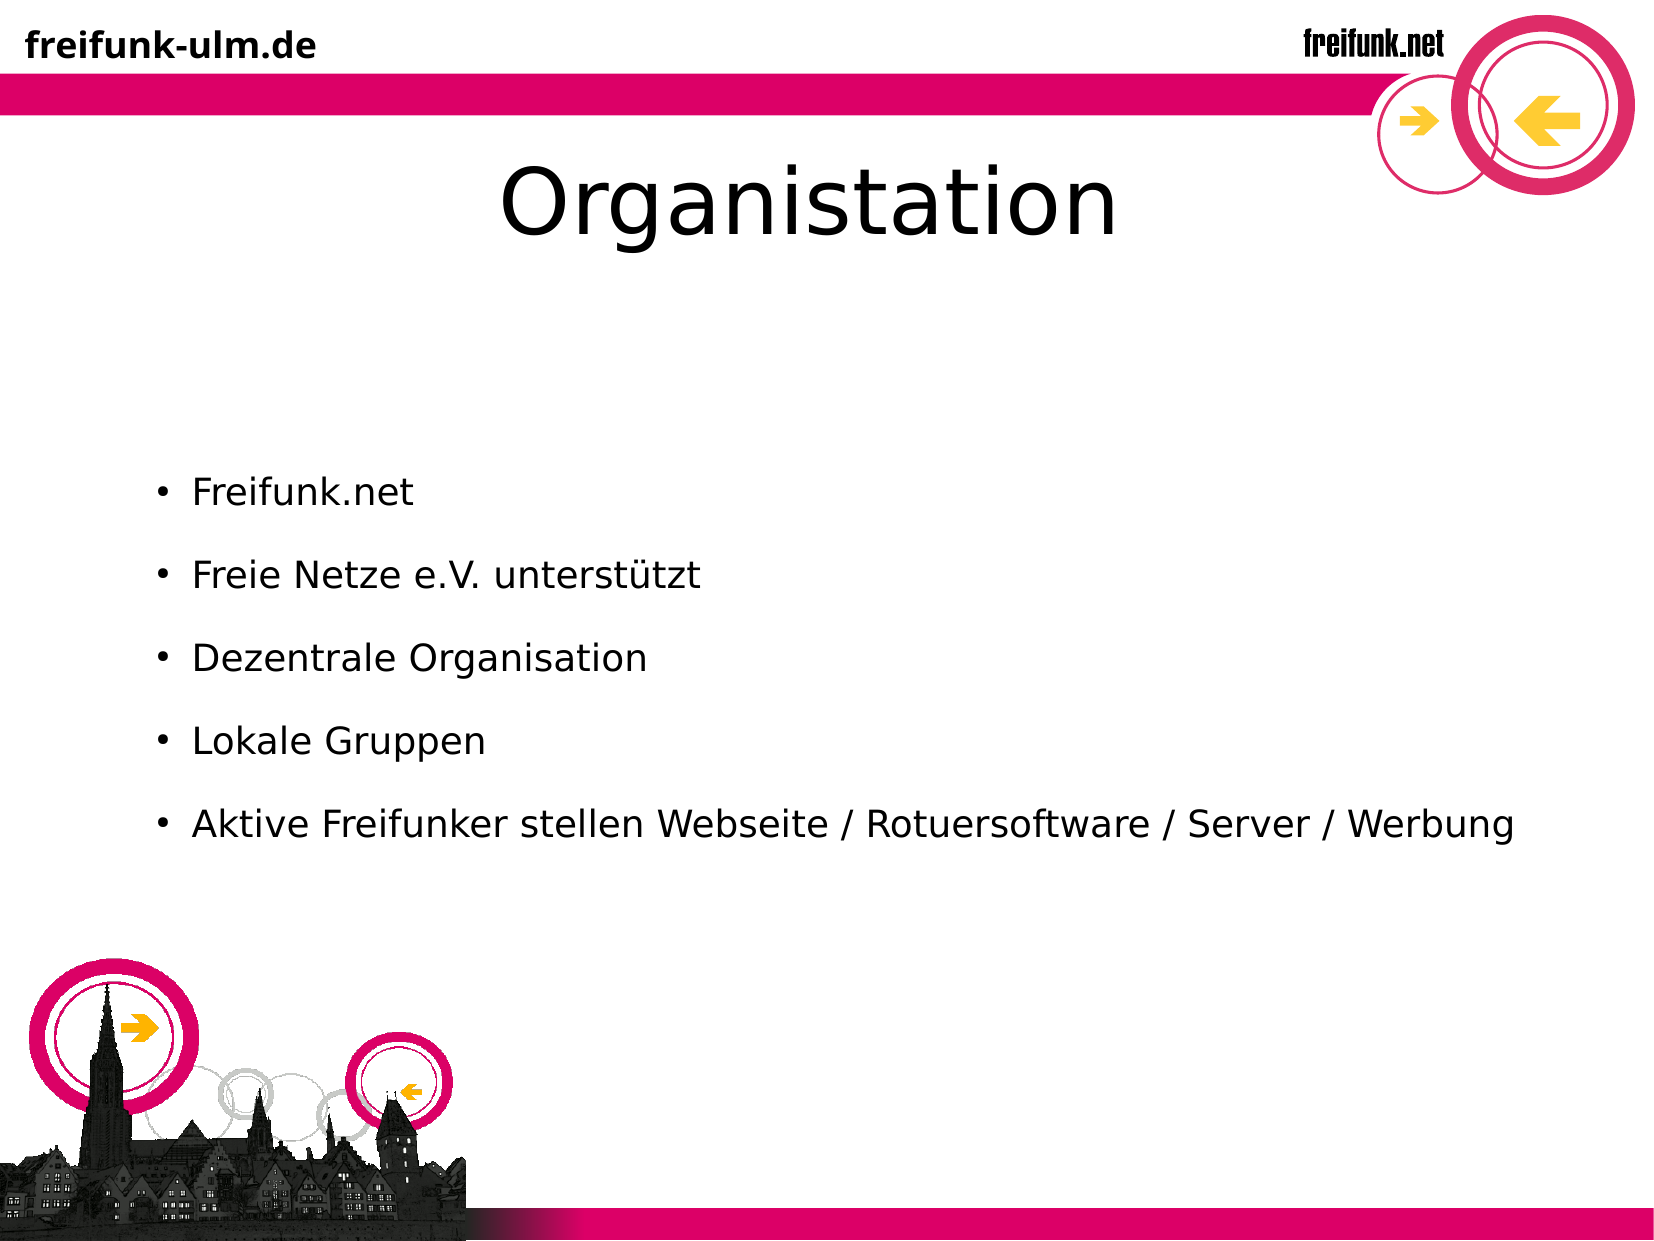

# Organistation
Freifunk.net
Freie Netze e.V. unterstützt
Dezentrale Organisation
Lokale Gruppen
Aktive Freifunker stellen Webseite / Rotuersoftware / Server / Werbung